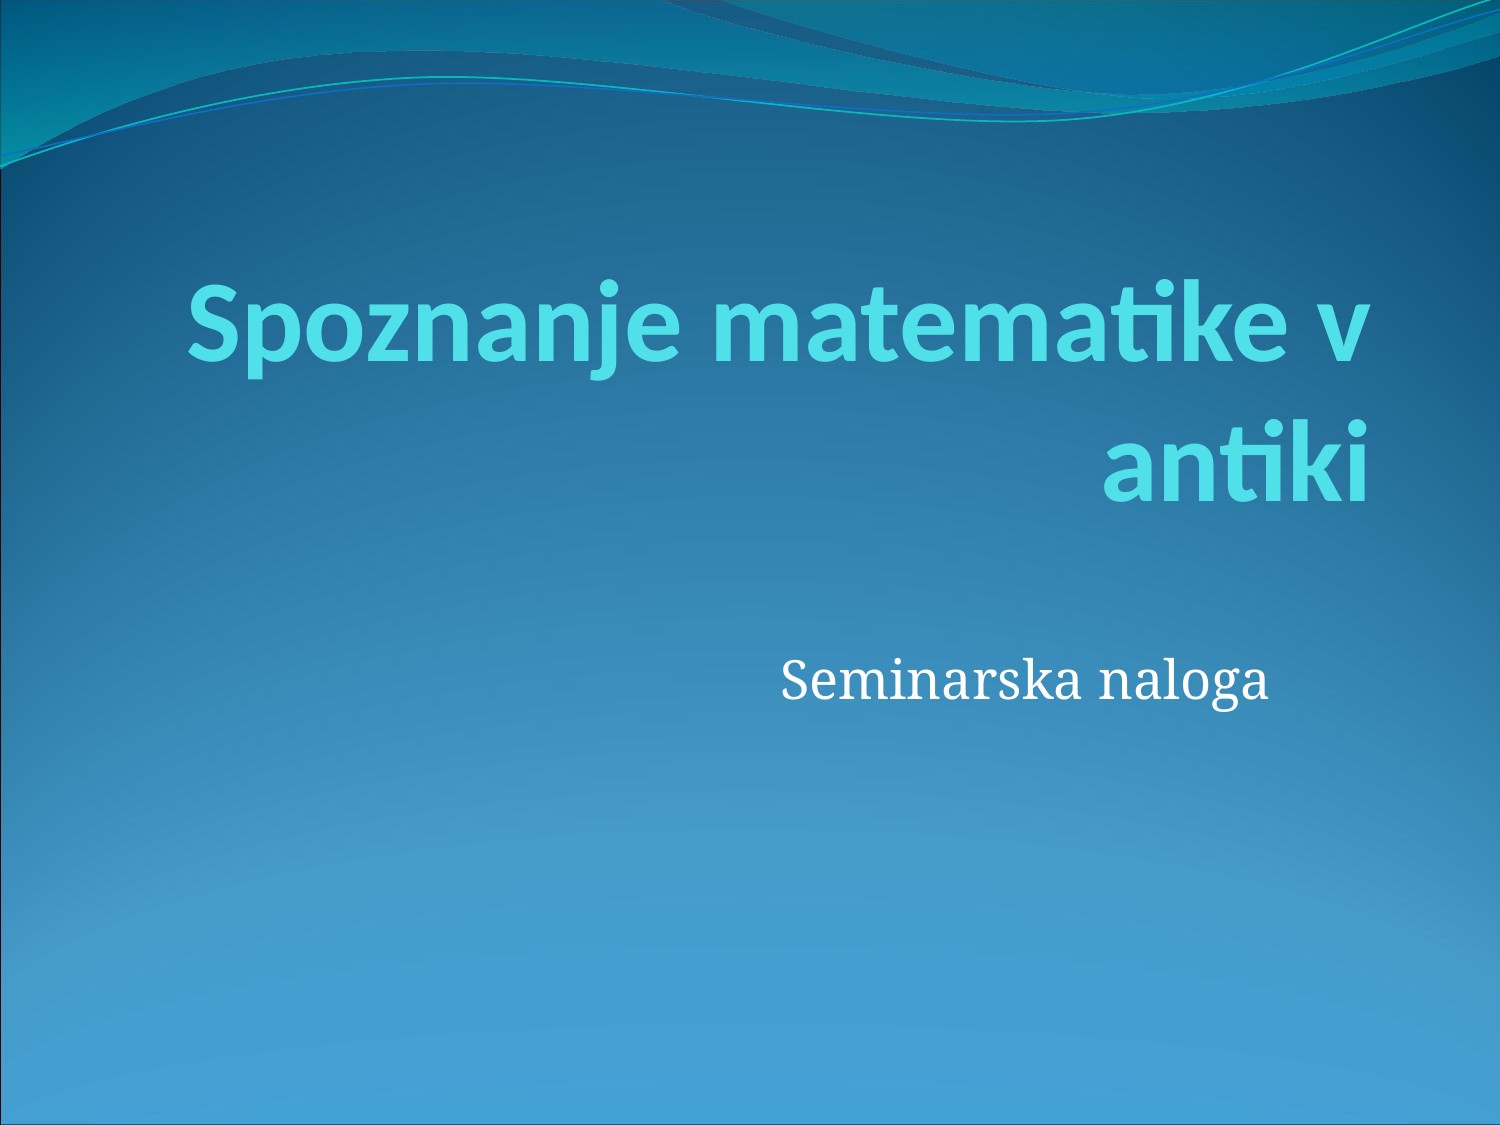

# Spoznanje matematike v antiki
Seminarska naloga